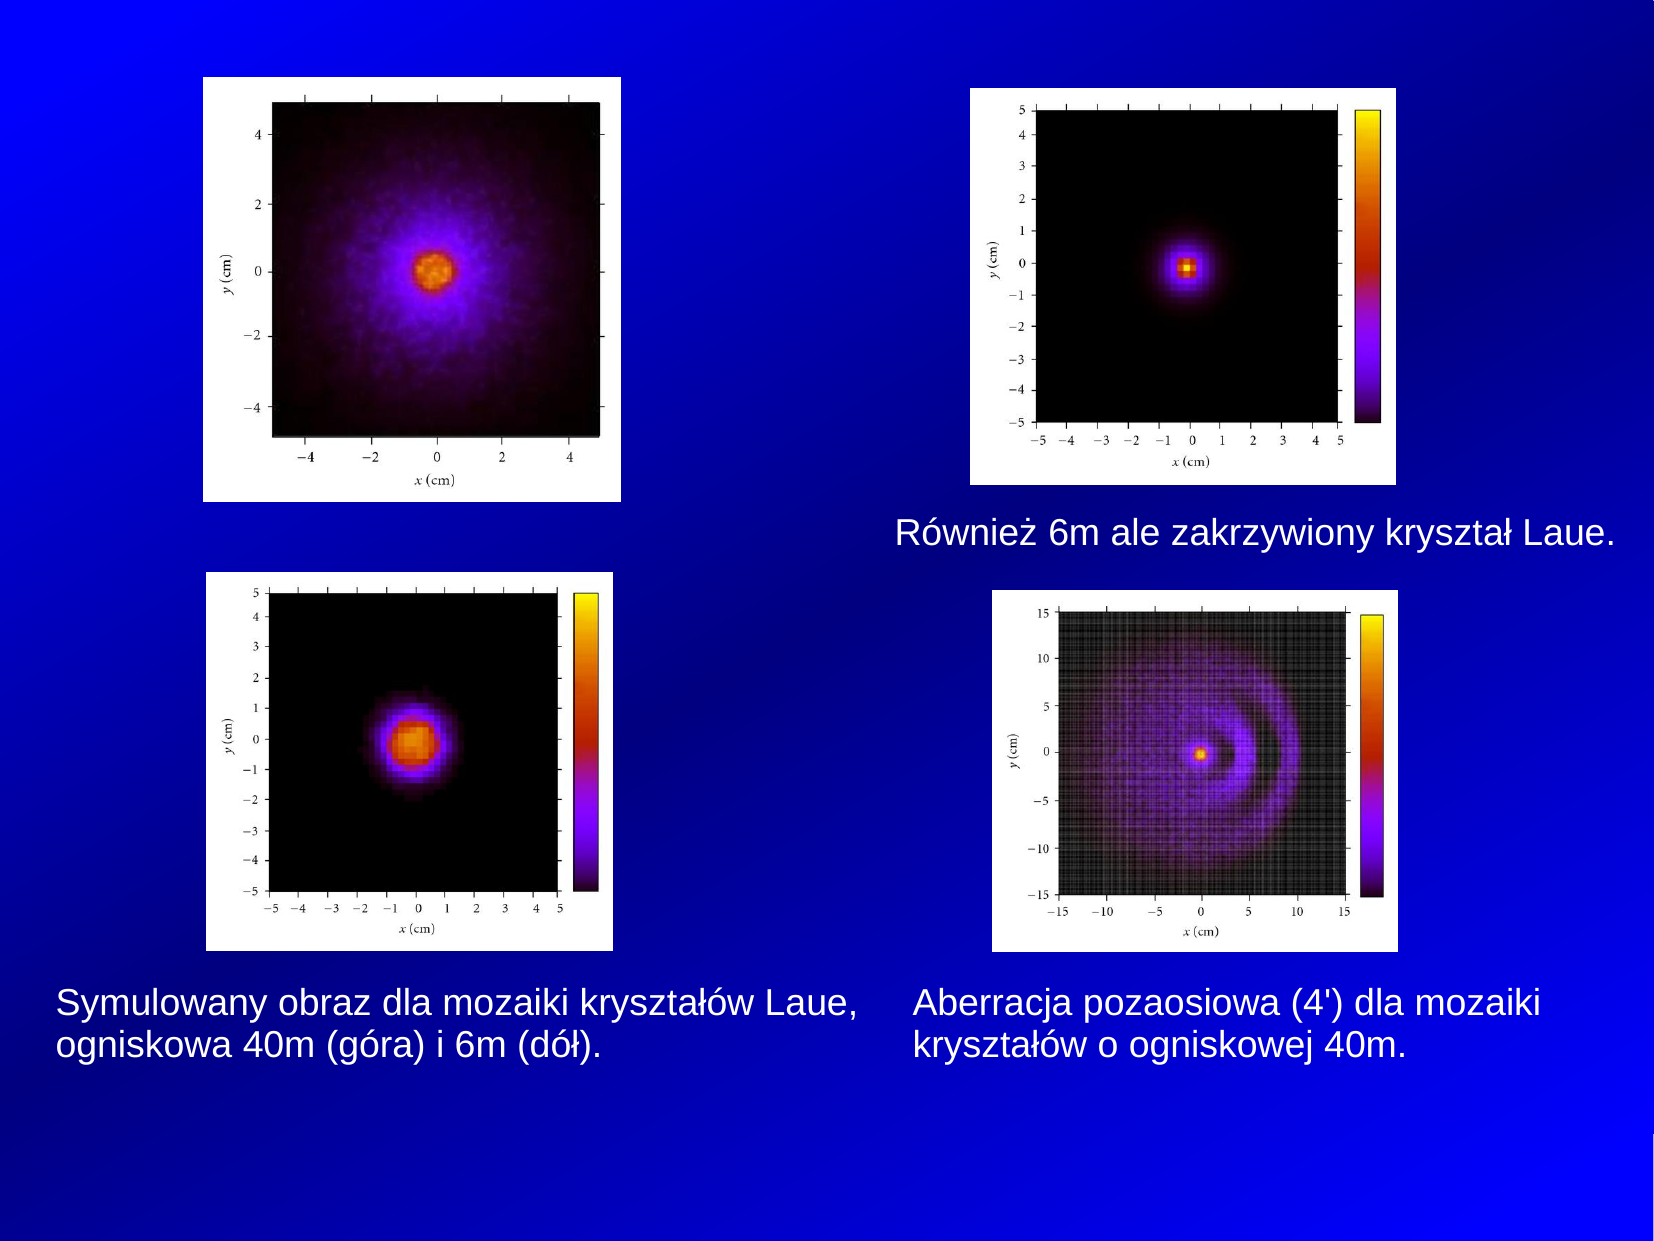

Również 6m ale zakrzywiony kryształ Laue.
Symulowany obraz dla mozaiki kryształów Laue,
ogniskowa 40m (góra) i 6m (dół).
Aberracja pozaosiowa (4') dla mozaiki
kryształów o ogniskowej 40m.